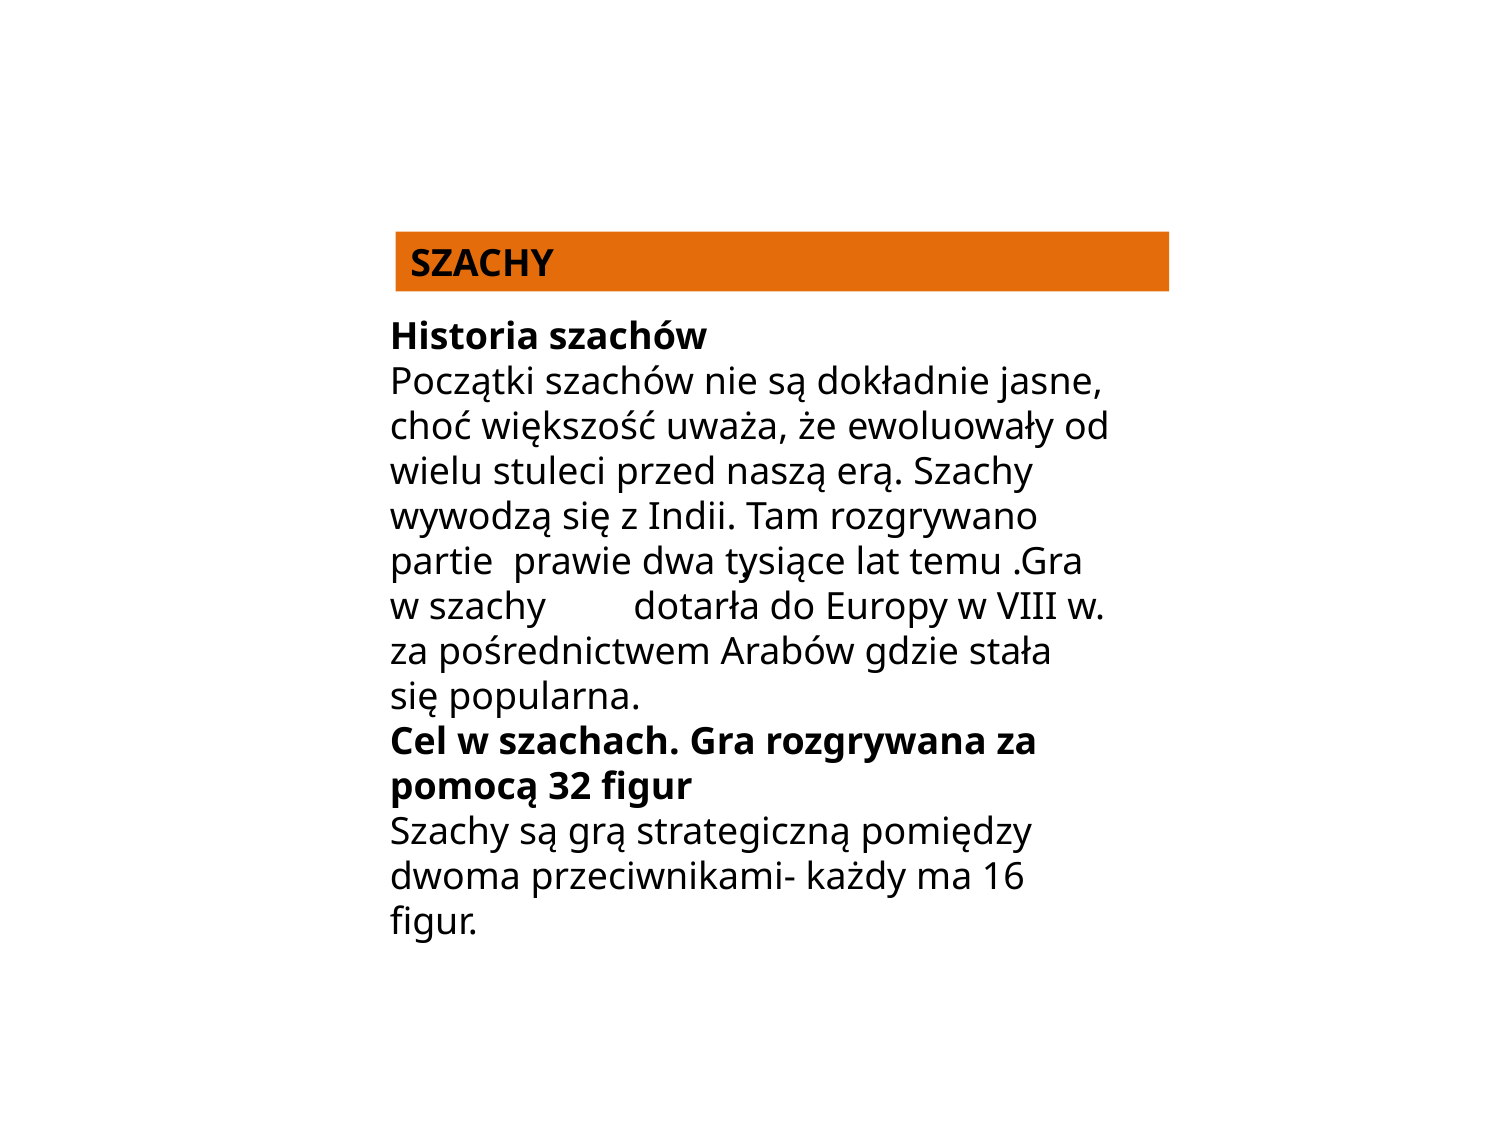

SZACHY
Historia szachów
Początki szachów nie są dokładnie jasne, choć większość uważa, że ​​ewoluowały od wielu stuleci przed naszą erą. Szachy wywodzą się z Indii. Tam rozgrywano partie prawie dwa tysiące lat temu .Gra w szachy dotarła do Europy w VIII w. za pośrednictwem Arabów gdzie stała się popularna.
Cel w szachach. Gra rozgrywana za pomocą 32 figur
Szachy są grą strategiczną pomiędzy dwoma przeciwnikami- każdy ma 16 figur.
.
.